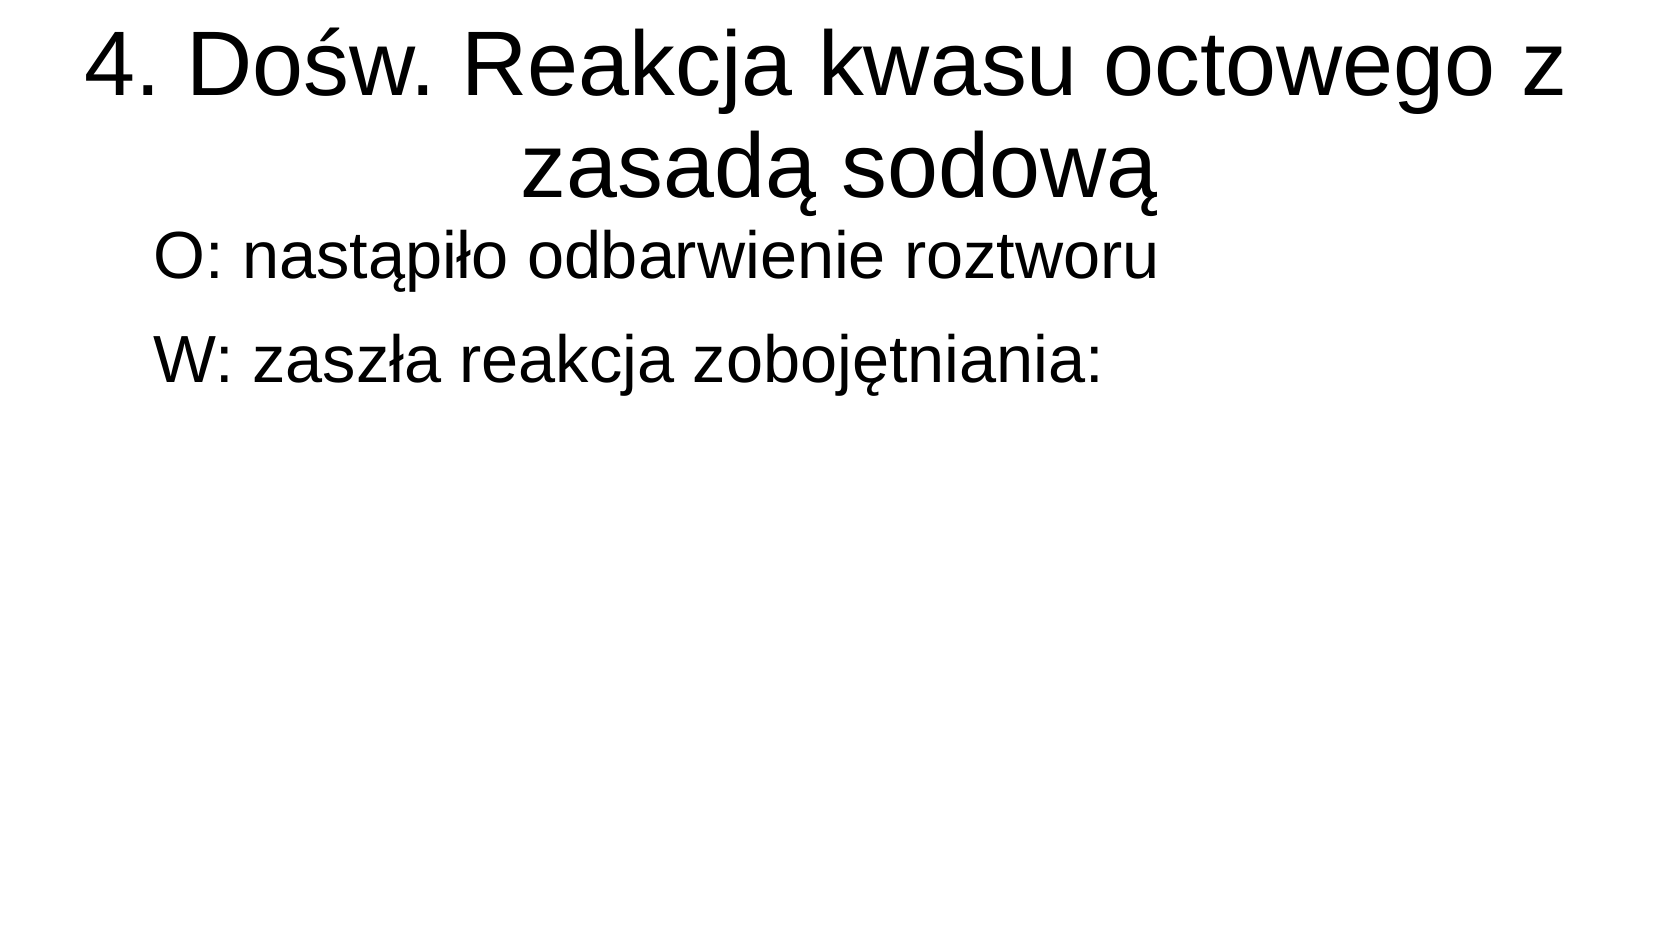

# 4. Dośw. Reakcja kwasu octowego z zasadą sodową
O: nastąpiło odbarwienie roztworu
W: zaszła reakcja zobojętniania: